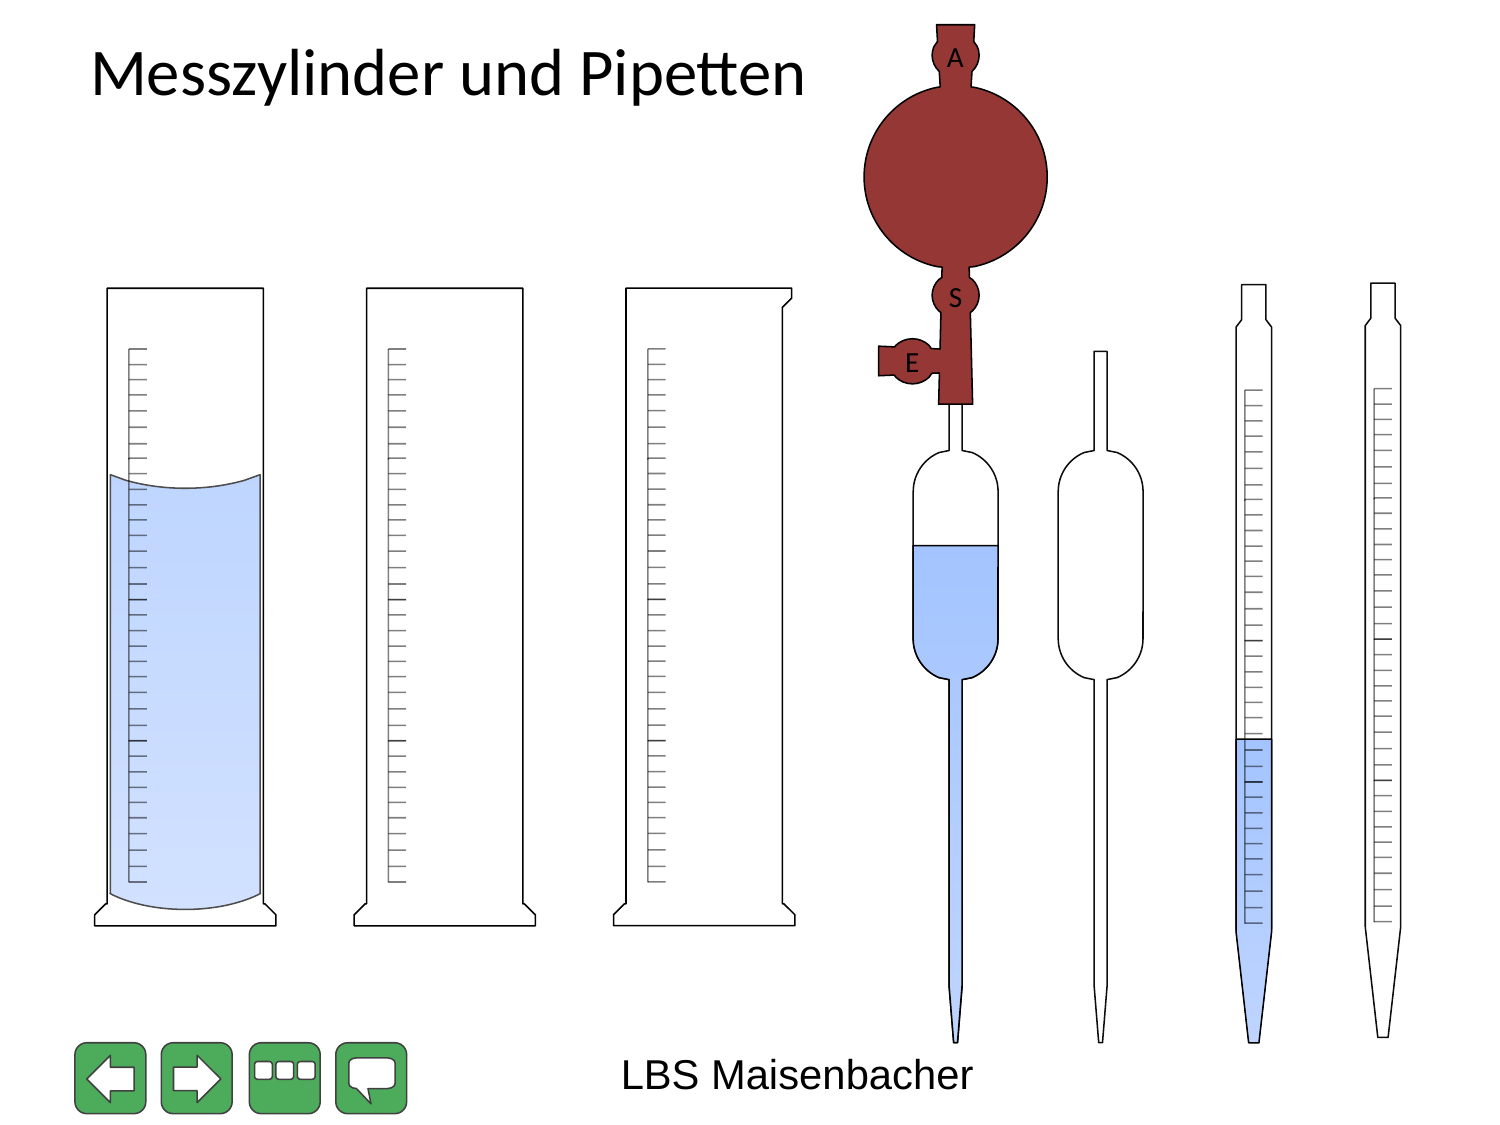

# Messzylinder und Pipetten
A
S
E